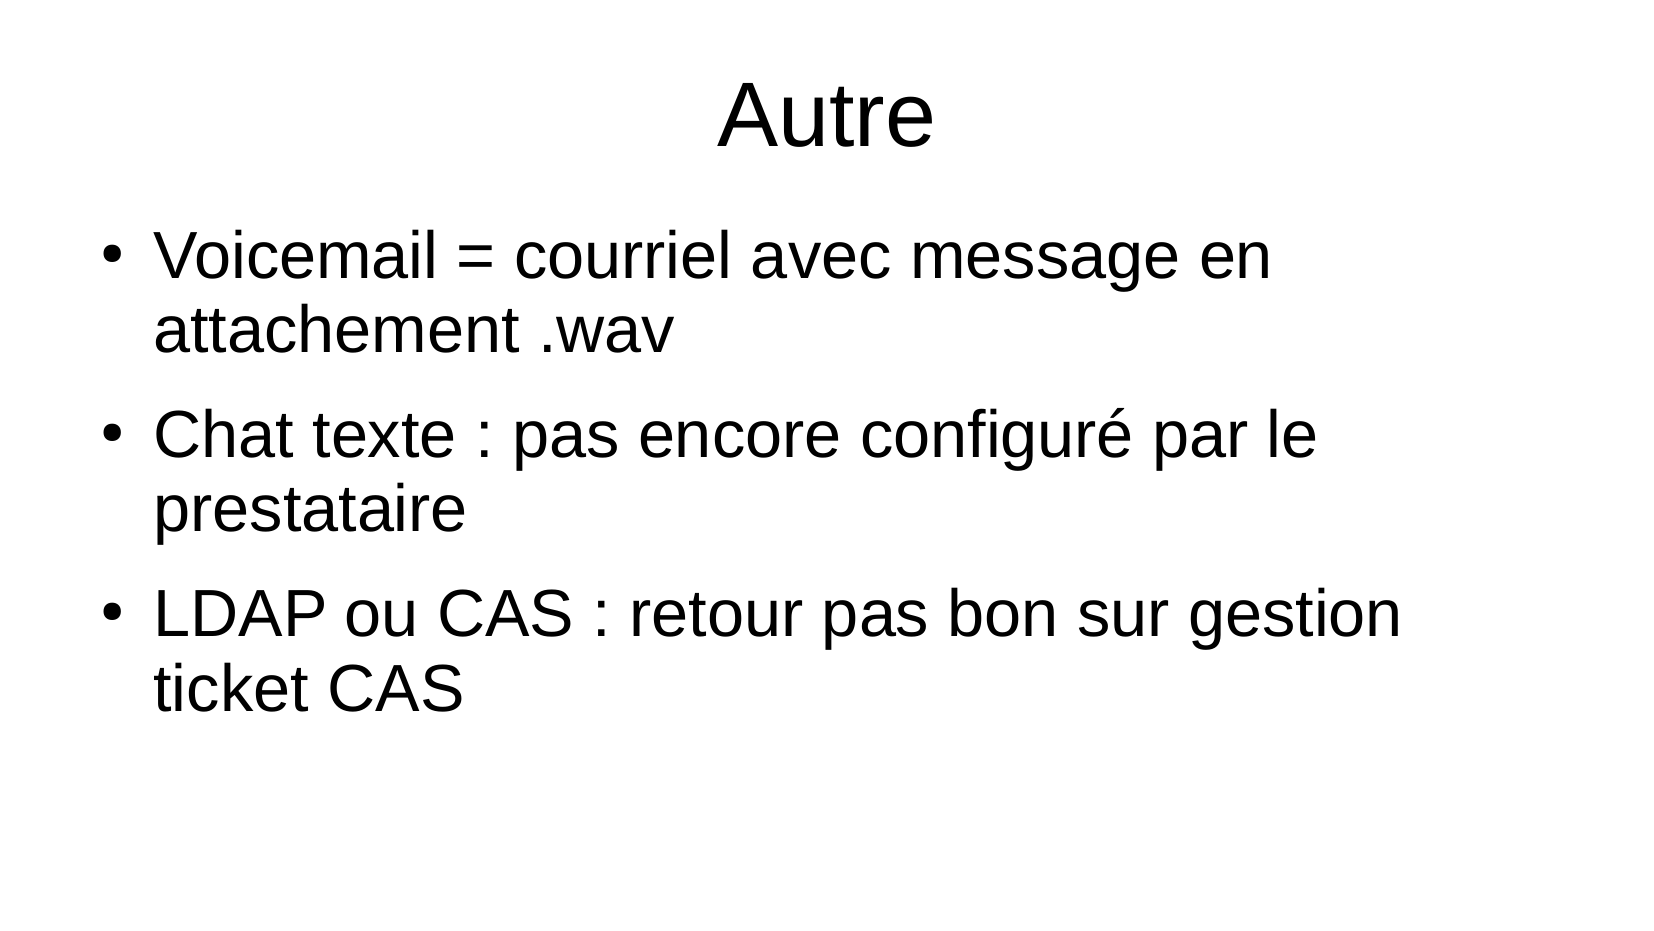

# Autre
Voicemail = courriel avec message en attachement .wav
Chat texte : pas encore configuré par le prestataire
LDAP ou CAS : retour pas bon sur gestion ticket CAS